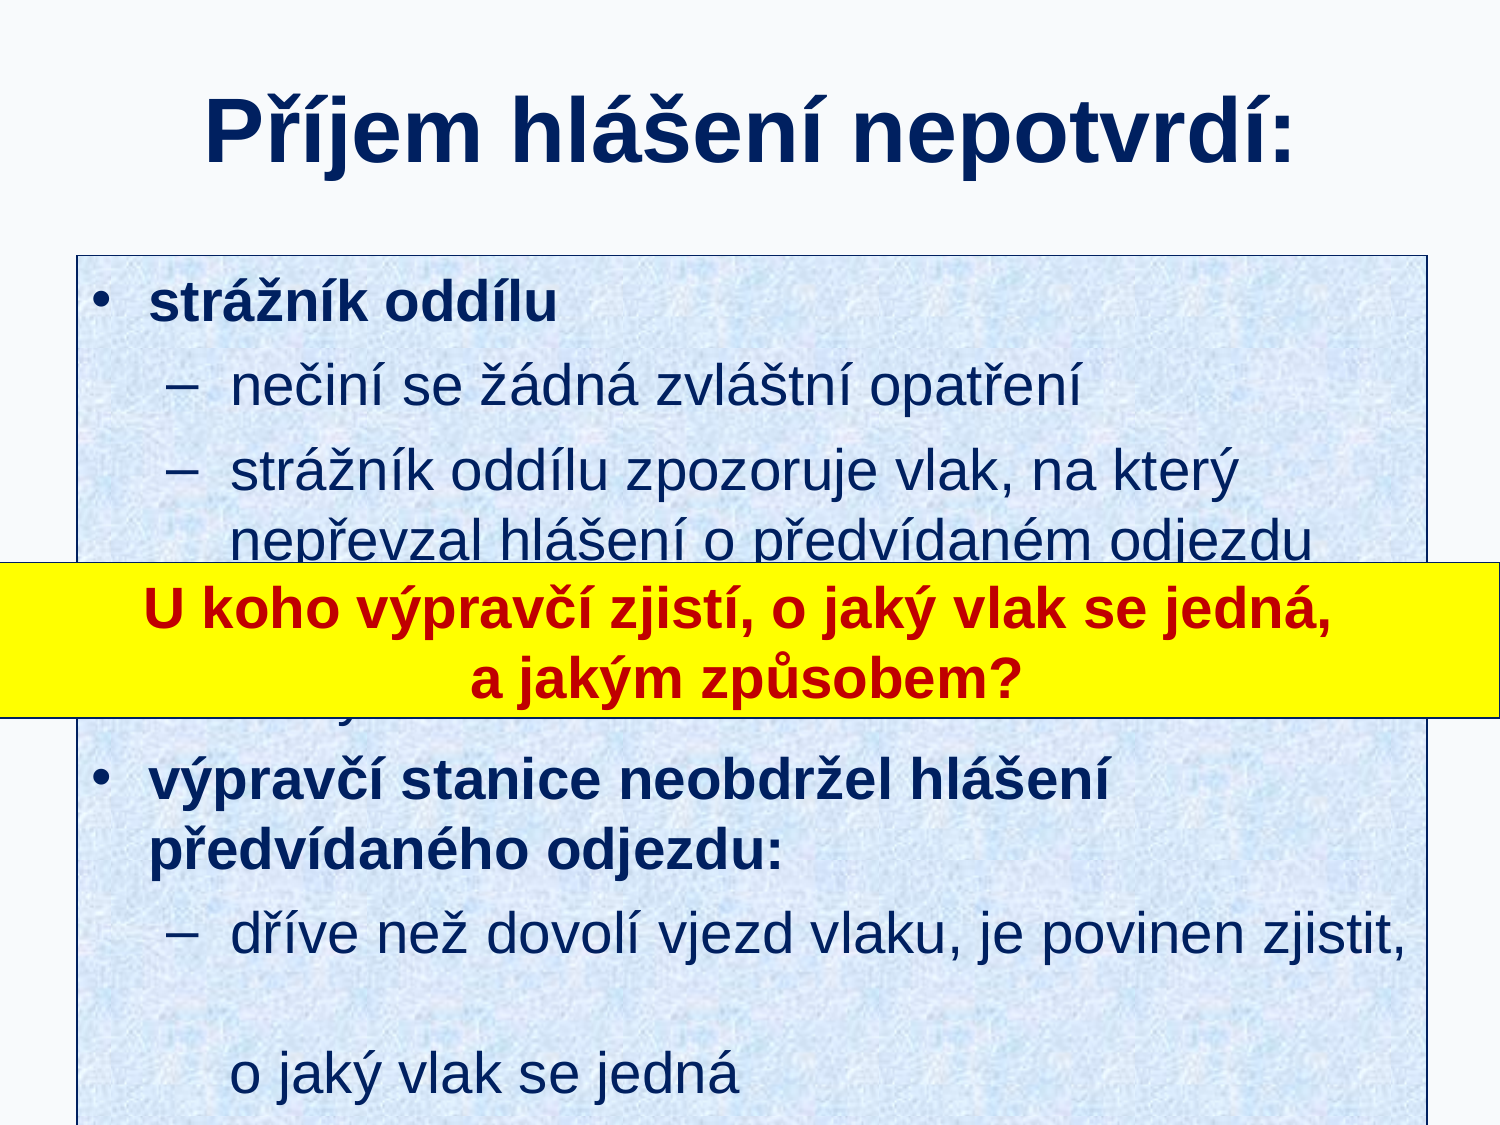

# Příjem hlášení nepotvrdí:
strážník oddílu
 nečiní se žádná zvláštní opatření
 strážník oddílu zpozoruje vlak, na který
 nepřevzal hlášení o předvídaném odjezdu
 další jízdu vlaku dovolí, je-li následující oddíl
 volný
výpravčí stanice neobdržel hlášení předvídaného odjezdu:
 dříve než dovolí vjezd vlaku, je povinen zjistit,
 o jaký vlak se jedná
U koho výpravčí zjistí, o jaký vlak se jedná,
a jakým způsobem?